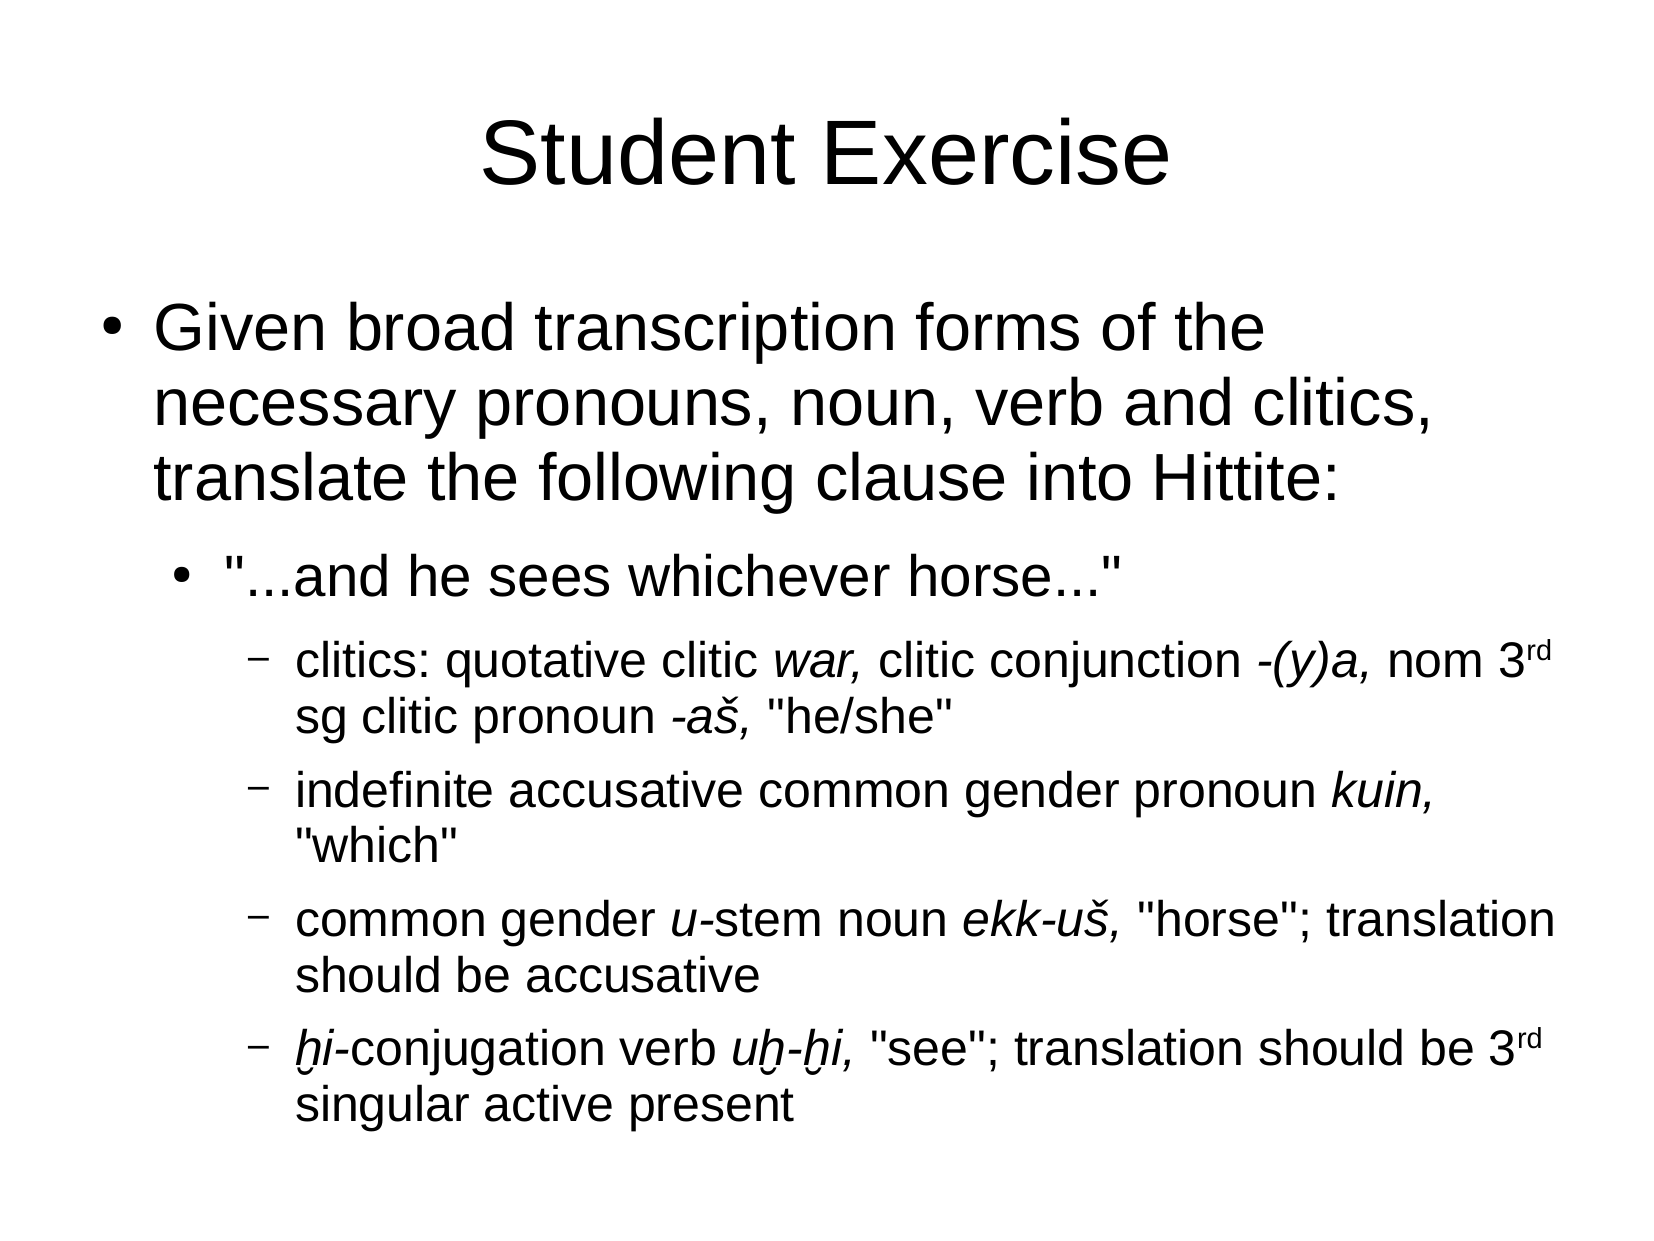

# Student Exercise
Given broad transcription forms of the necessary pronouns, noun, verb and clitics, translate the following clause into Hittite:
"...and he sees whichever horse..."
clitics: quotative clitic war, clitic conjunction -(y)a, nom 3rd sg clitic pronoun -aš, "he/she"
indefinite accusative common gender pronoun kuin, "which"
common gender u-stem noun ekk-uš, "horse"; translation should be accusative
ḫi-conjugation verb uḫ-ḫi, "see"; translation should be 3rd singular active present